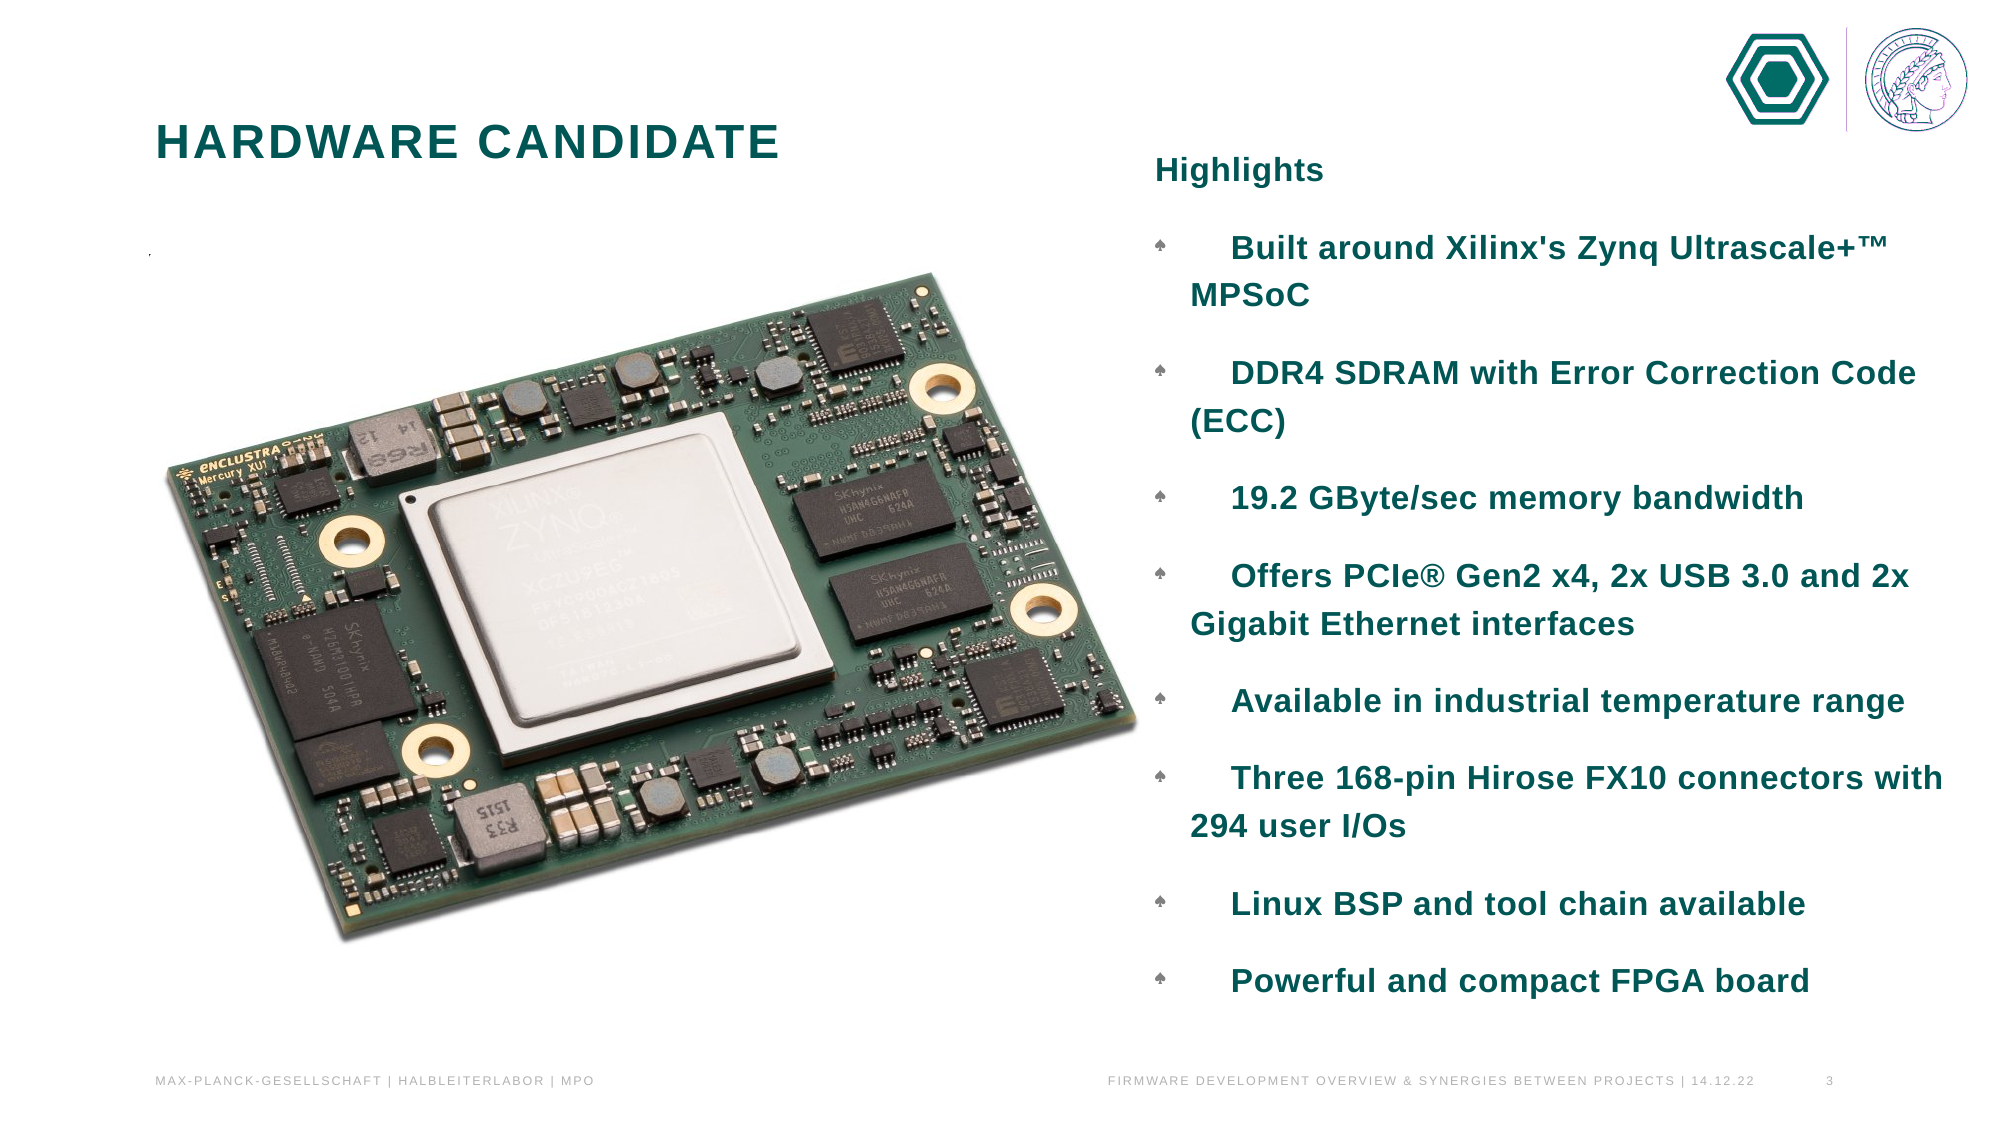

# Hardware candidate
Highlights
 Built around Xilinx's Zynq Ultrascale+™ MPSoC
 DDR4 SDRAM with Error Correction Code (ECC)
 19.2 GByte/sec memory bandwidth
 Offers PCIe® Gen2 x4, 2x USB 3.0 and 2x Gigabit Ethernet interfaces
 Available in industrial temperature range
 Three 168-pin Hirose FX10 connectors with 294 user I/Os
 Linux BSP and tool chain available
 Powerful and compact FPGA board